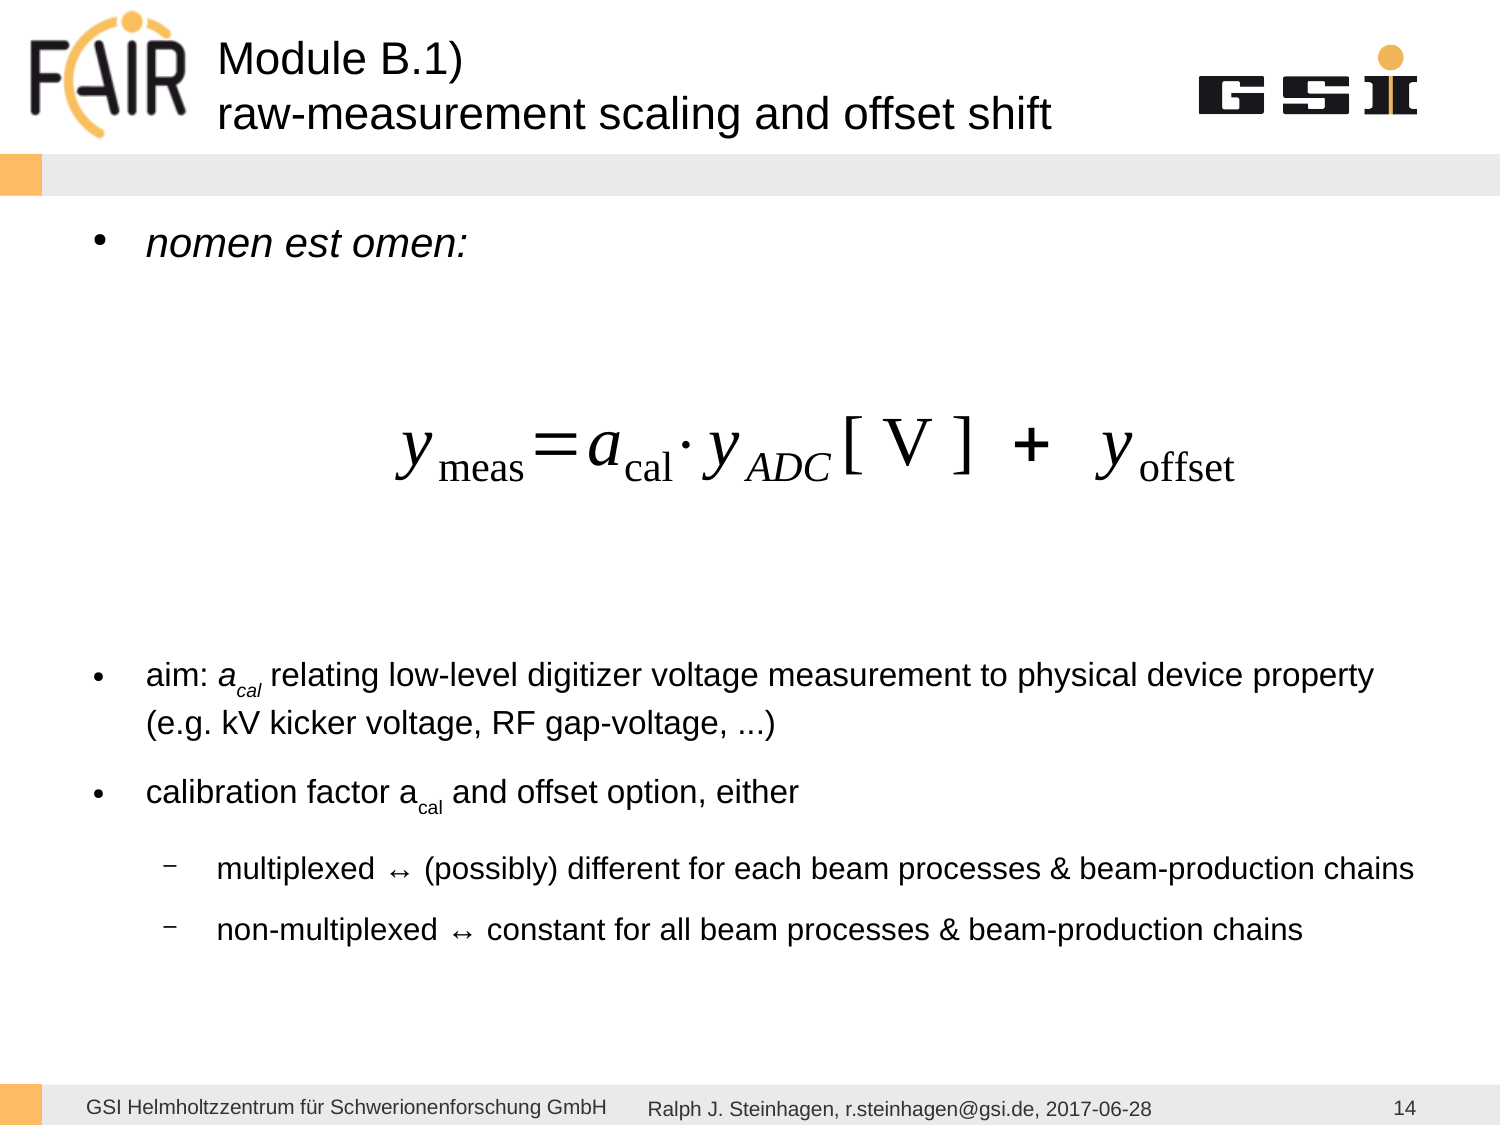

# Module B.1) raw-measurement scaling and offset shift
nomen est omen:
aim: acal relating low-level digitizer voltage measurement to physical device property (e.g. kV kicker voltage, RF gap-voltage, ...)
calibration factor acal and offset option, either
multiplexed ↔ (possibly) different for each beam processes & beam-production chains
non-multiplexed ↔ constant for all beam processes & beam-production chains